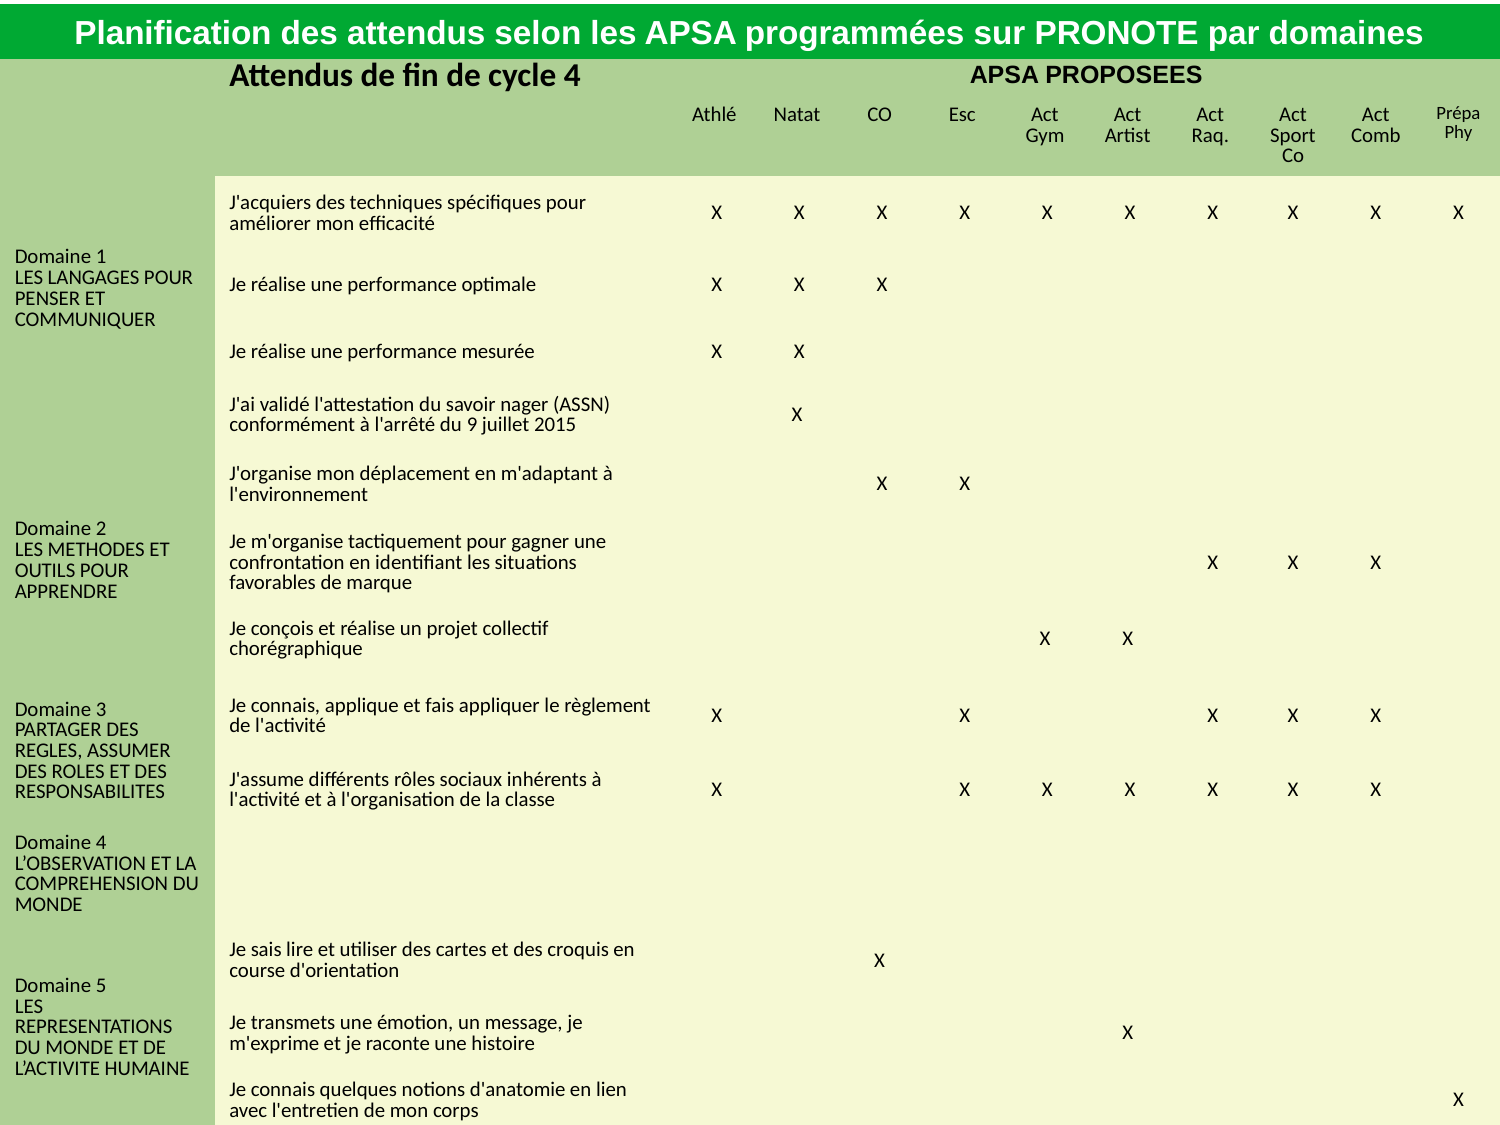

Planification des attendus selon les APSA programmées sur PRONOTE par domaines
| | Attendus de fin de cycle 4 | APSA PROPOSEES | | | | | | | | | |
| --- | --- | --- | --- | --- | --- | --- | --- | --- | --- | --- | --- |
| | | Athlé | Natat | CO | Esc | Act Gym | Act Artist | Act Raq. | Act Sport Co | Act Comb | Prépa Phy |
| Domaine 1 LES LANGAGES POUR PENSER ET COMMUNIQUER | J'acquiers des techniques spécifiques pour améliorer mon efficacité | X | X | X | X | X | X | X | X | X | X |
| | Je réalise une performance optimale | X | X | X | | | | | | | |
| | Je réalise une performance mesurée | X | X | | | | | | | | |
| | J'ai validé l'attestation du savoir nager (ASSN) conformément à l'arrêté du 9 juillet 2015 | | X | | | | | | | | |
| Domaine 2 LES METHODES ET OUTILS POUR APPRENDRE | J'organise mon déplacement en m'adaptant à l'environnement | | | X | X | | | | | | |
| | Je m'organise tactiquement pour gagner une confrontation en identifiant les situations favorables de marque | | | | | | | X | X | X | |
| | Je conçois et réalise un projet collectif chorégraphique | | | | | X | X | | | | |
| Domaine 3 PARTAGER DES REGLES, ASSUMER DES ROLES ET DES RESPONSABILITES | Je connais, applique et fais appliquer le règlement de l'activité | X | | | X | | | X | X | X | |
| | J'assume différents rôles sociaux inhérents à l'activité et à l'organisation de la classe | X | | | X | X | X | X | X | X | |
| Domaine 4 L’OBSERVATION ET LA COMPREHENSION DU MONDE | | | | | | | | | | | |
| Domaine 5 LES REPRESENTATIONS DU MONDE ET DE L’ACTIVITE HUMAINE | Je sais lire et utiliser des cartes et des croquis en course d'orientation | | | X | | | | | | | |
| | Je transmets une émotion, un message, je m'exprime et je raconte une histoire | | | | | | X | | | | |
| | Je connais quelques notions d'anatomie en lien avec l'entretien de mon corps | | | | | | | | | | X |